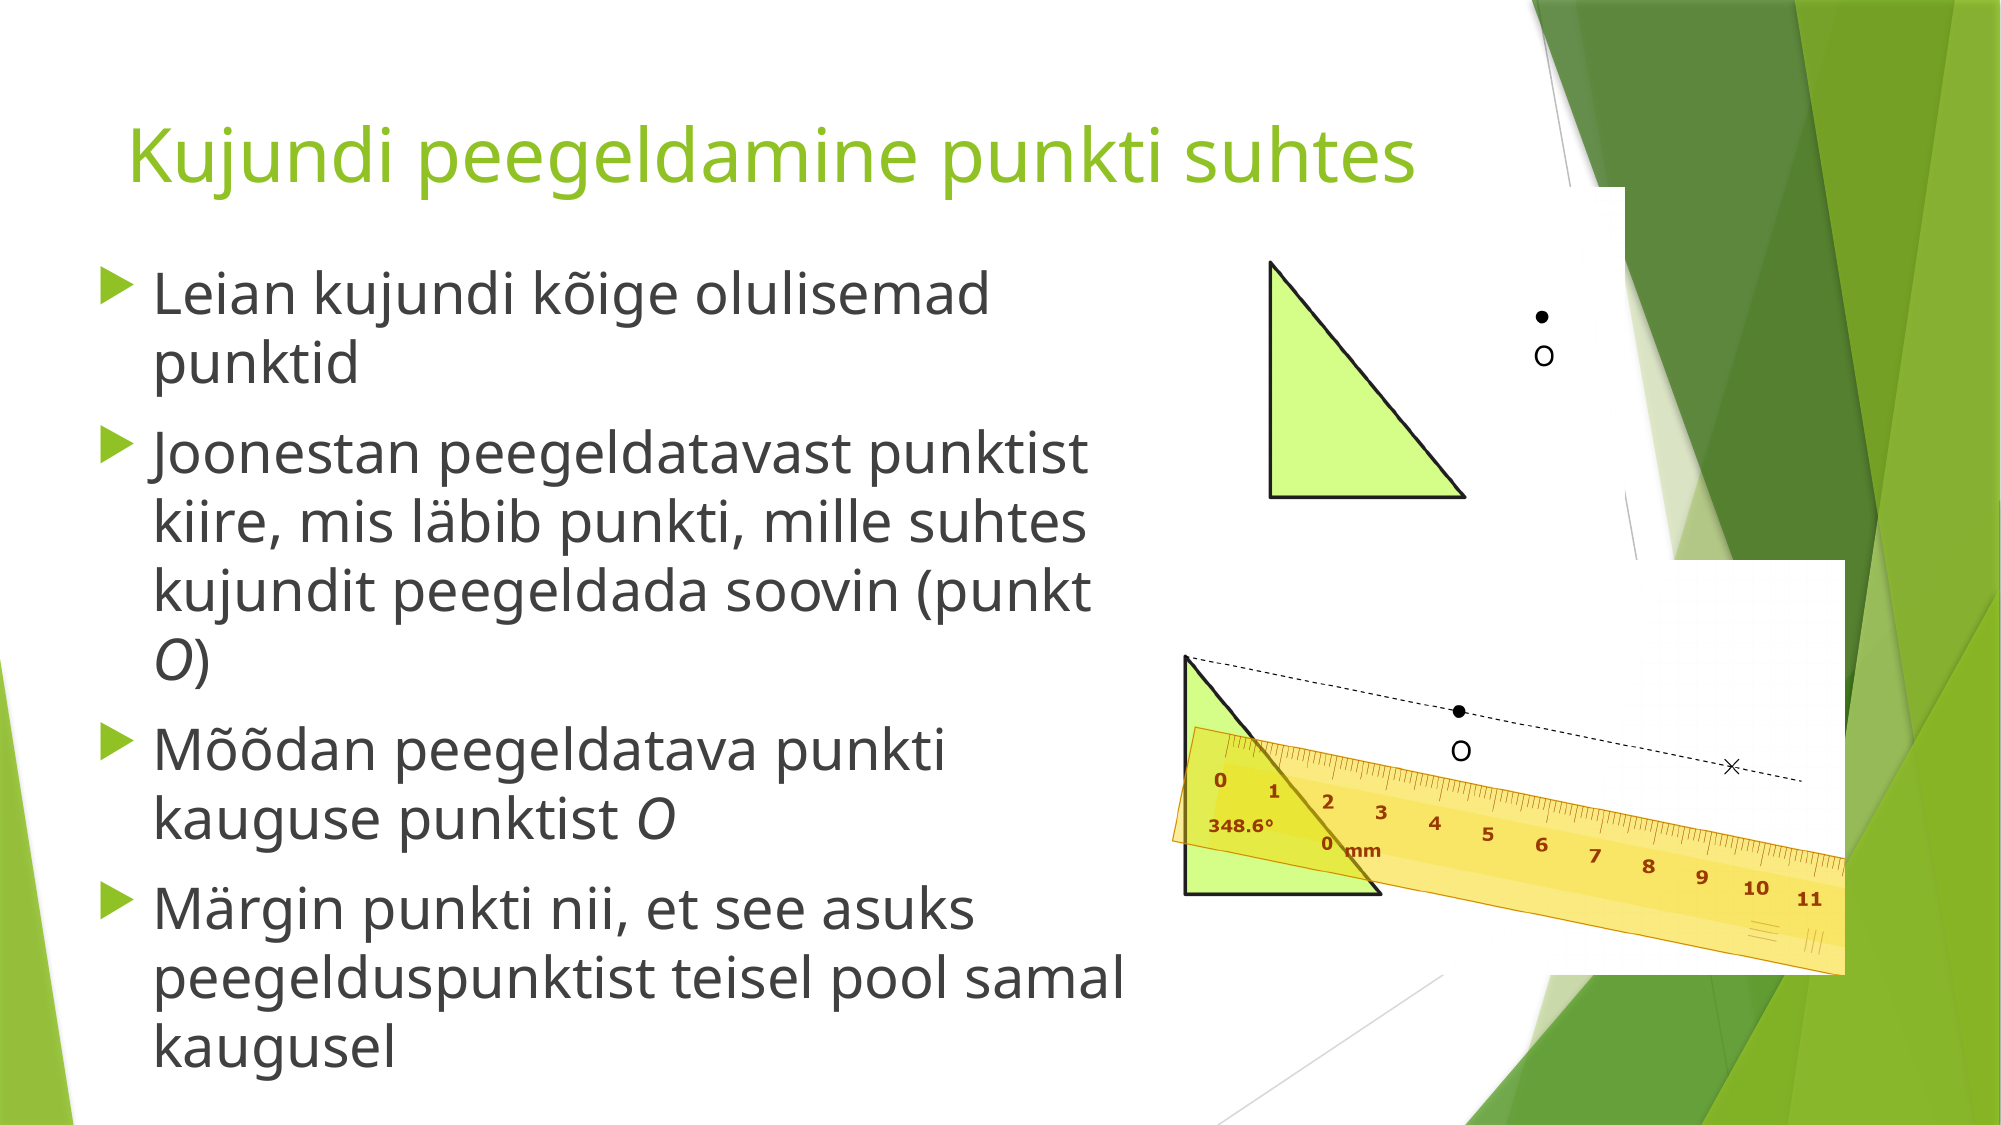

# Kujundi peegeldamine punkti suhtes
Leian kujundi kõige olulisemad punktid
Joonestan peegeldatavast punktist kiire, mis läbib punkti, mille suhtes kujundit peegeldada soovin (punkt O)
Mõõdan peegeldatava punkti kauguse punktist O
Märgin punkti nii, et see asuks peegelduspunktist teisel pool samal kaugusel